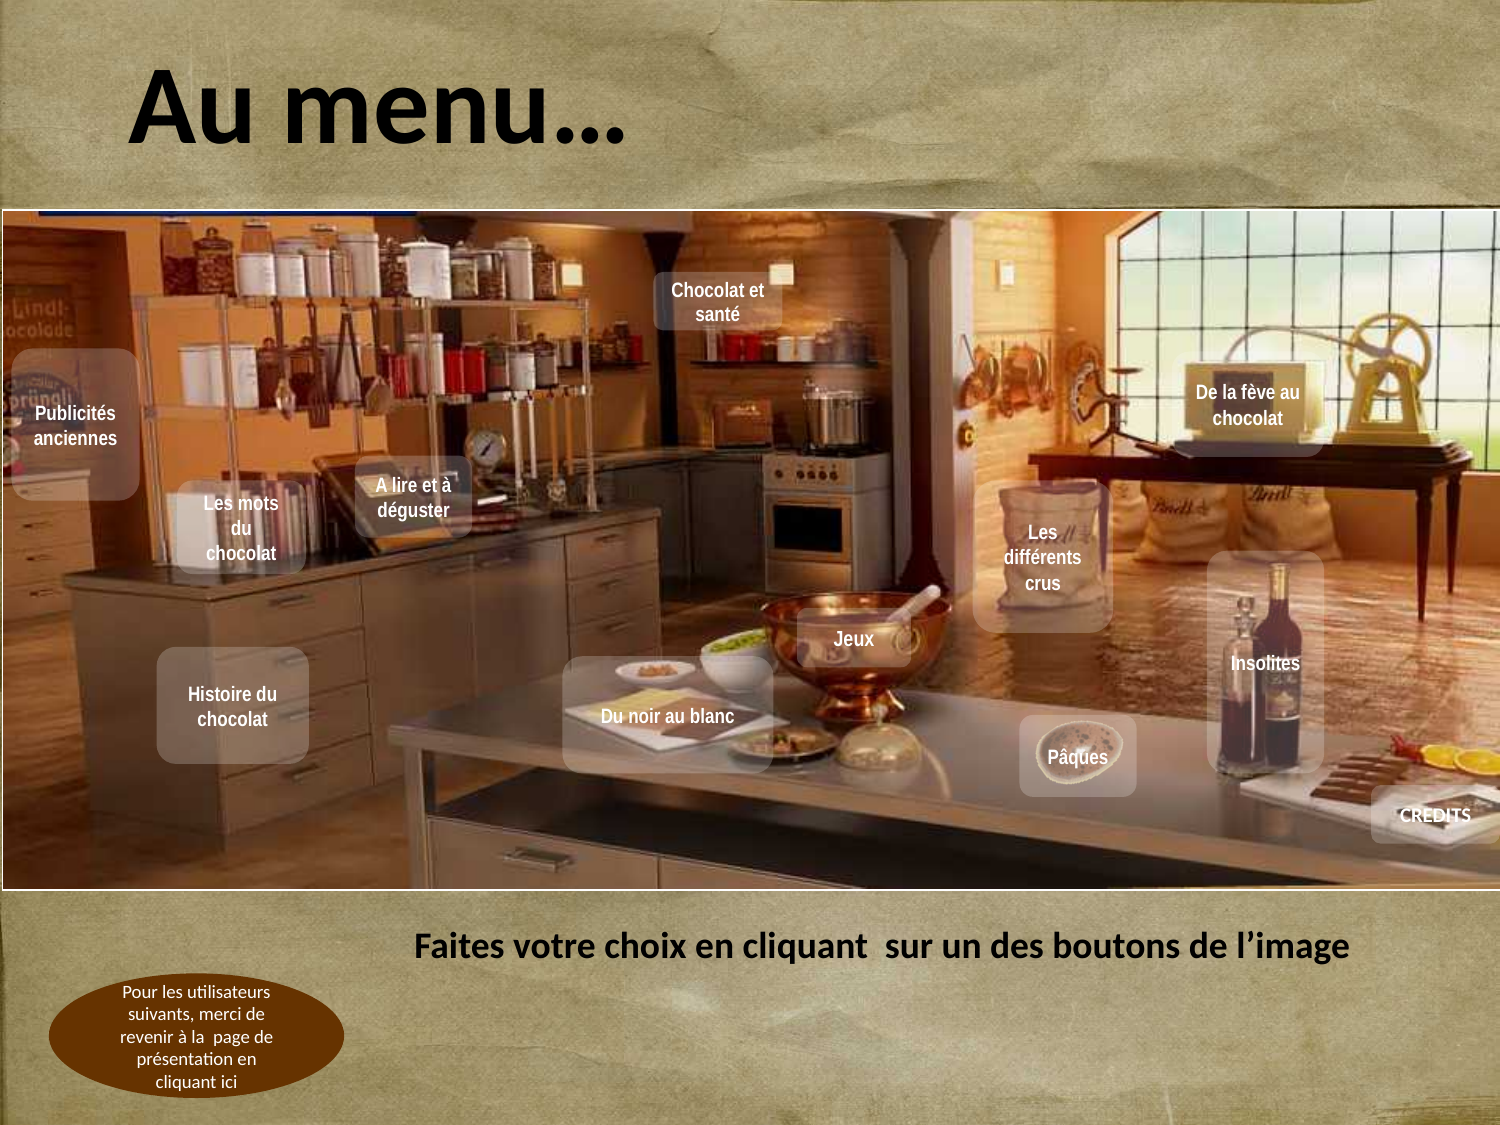

Au menu…
#
Chocolat et santé
Publicités anciennes
De la fève au chocolat
A lire et à déguster
Les mots du chocolat
Les différents crus
Insolites
Jeux
Histoire du chocolat
Du noir au blanc
Pâques
CREDITS
Faites votre choix en cliquant sur un des boutons de l’image
Pour les utilisateurs suivants, merci de revenir à la page de présentation en cliquant ici